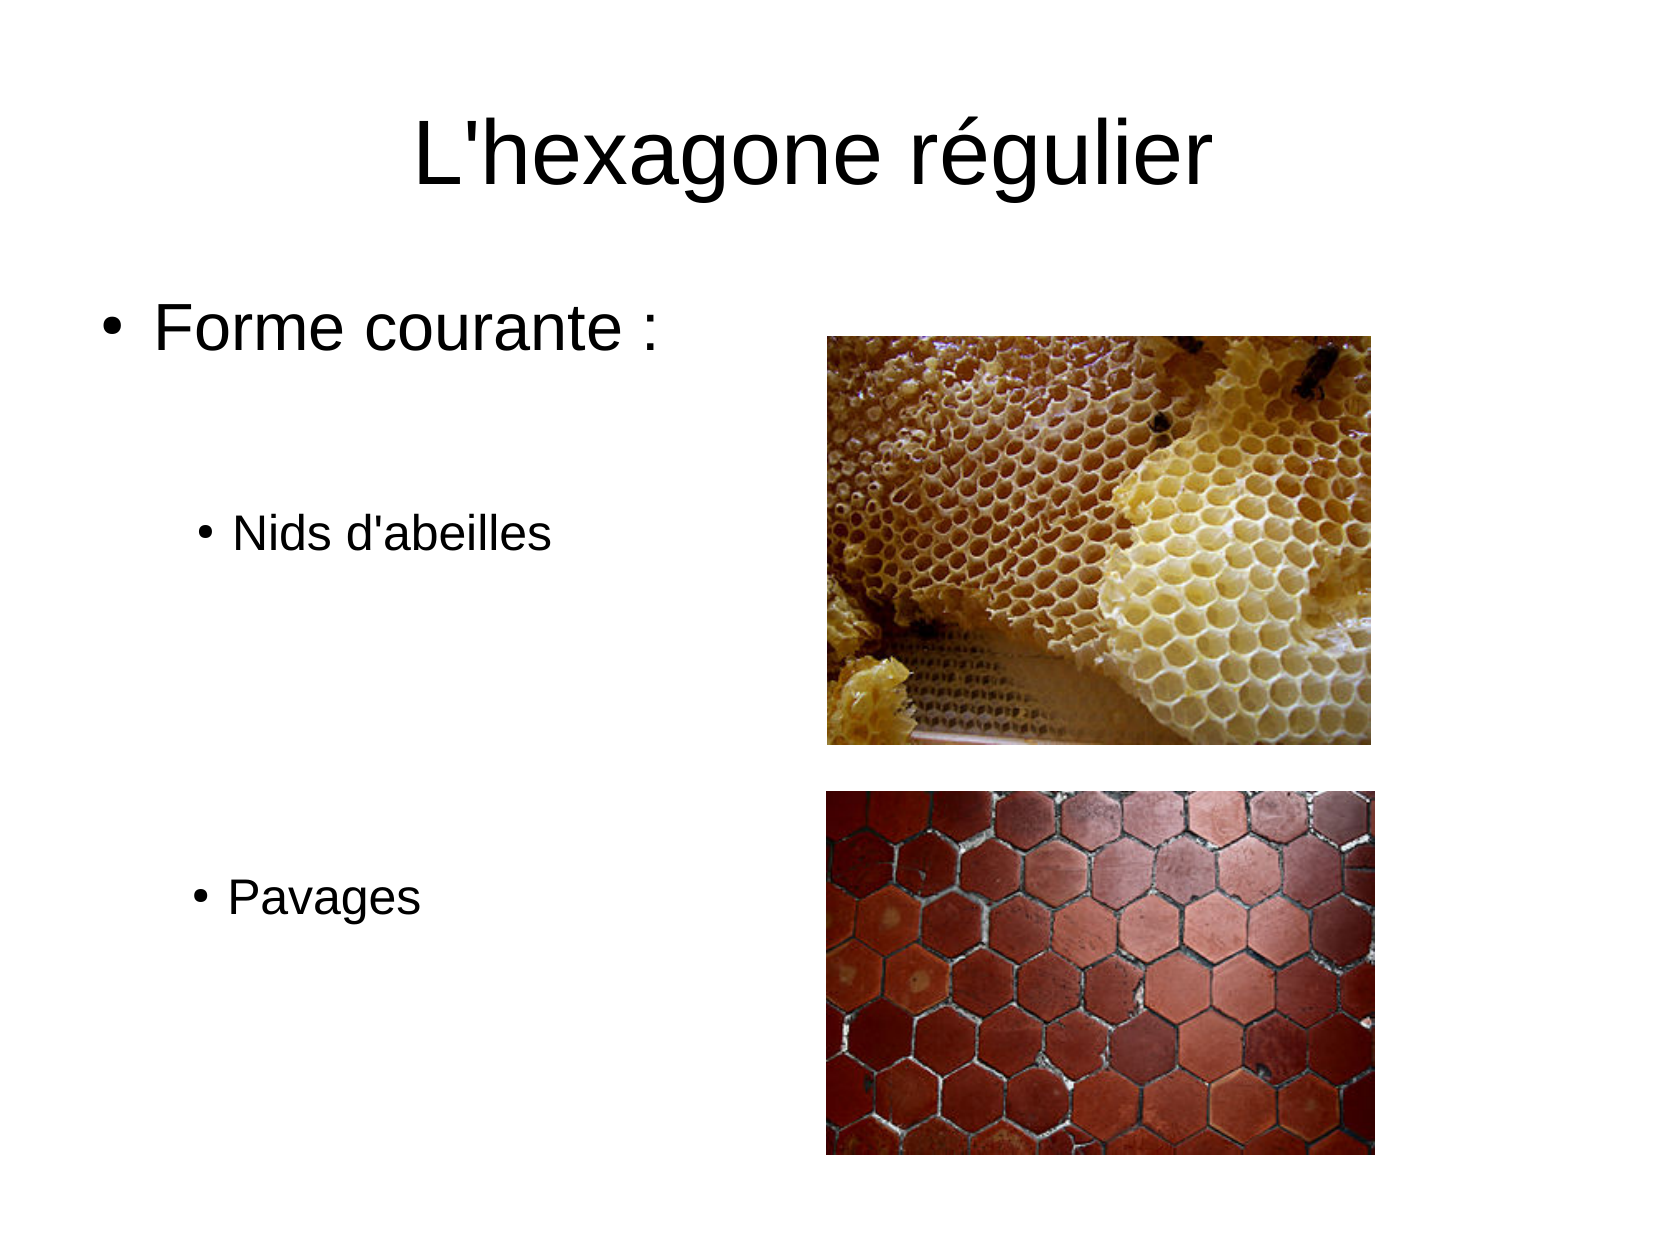

# L'hexagone régulier
Forme courante :
Nids d'abeilles
Pavages